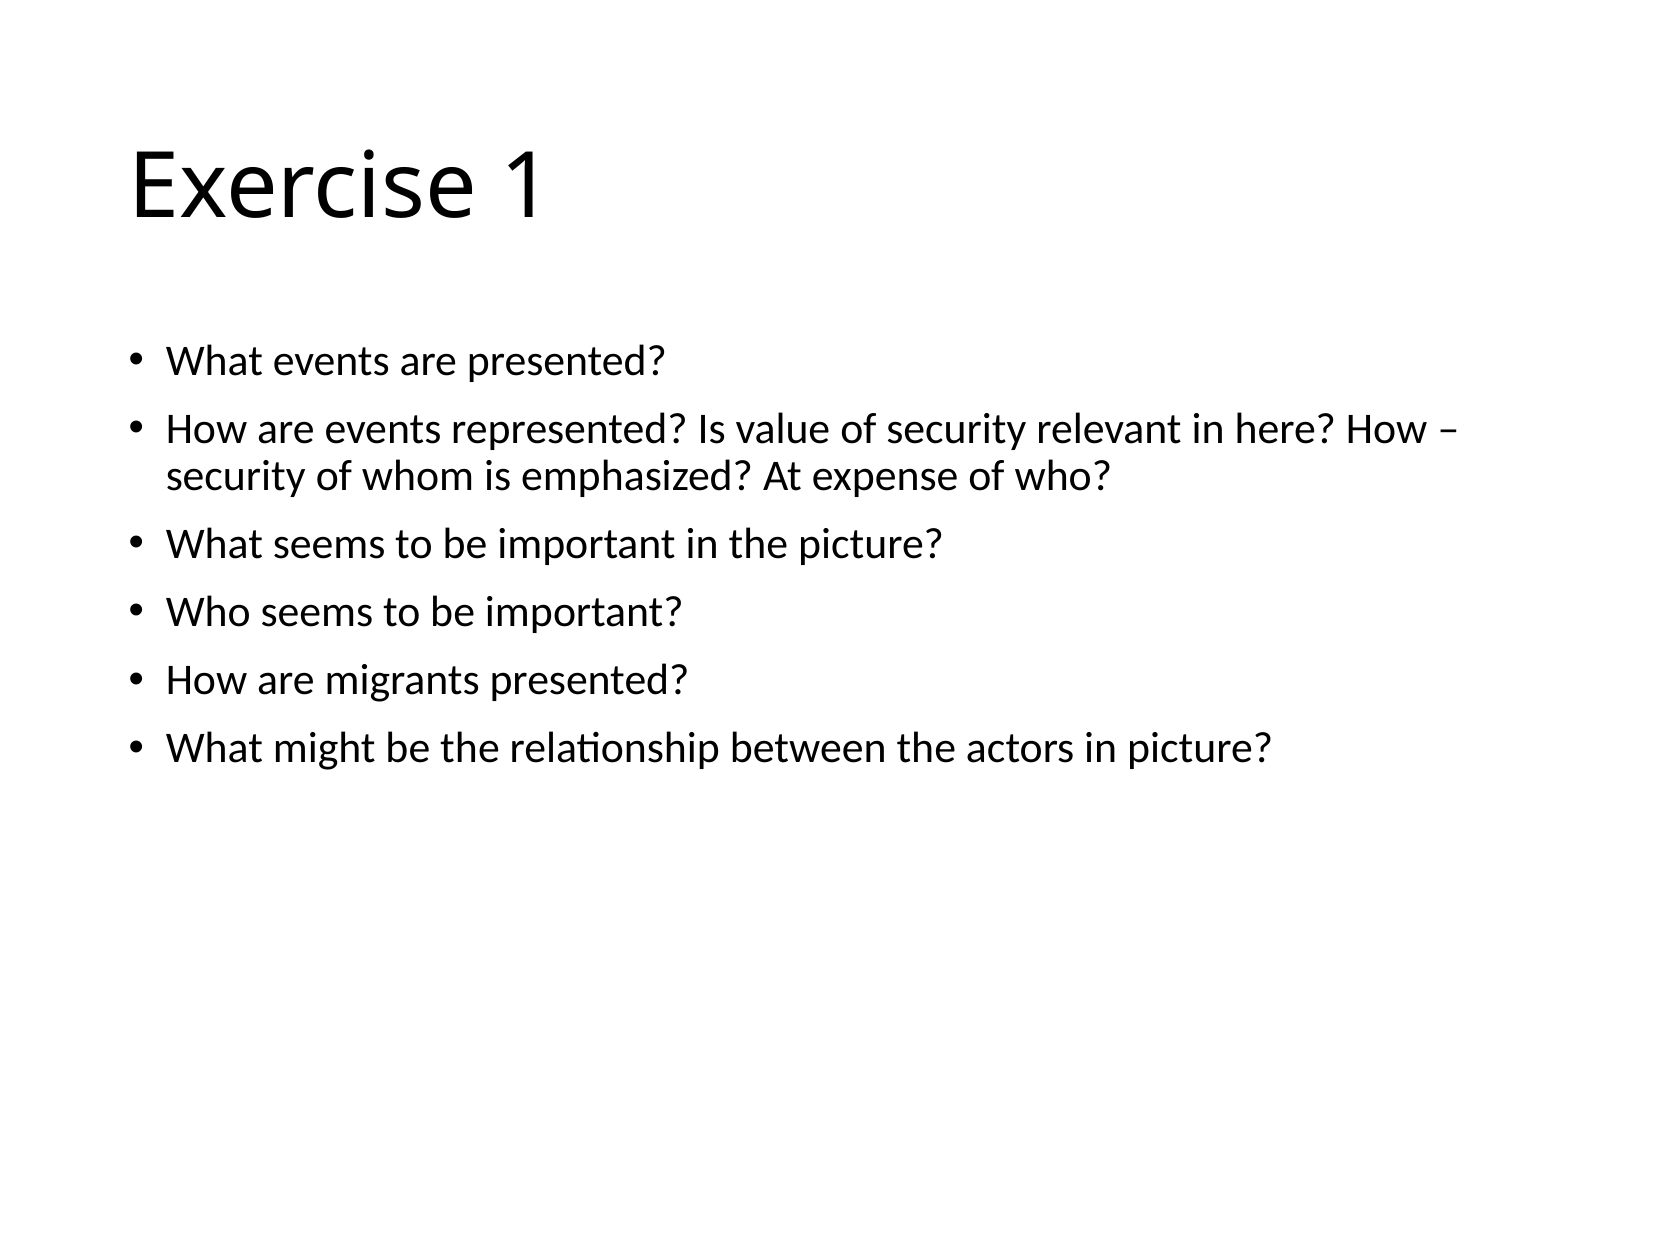

Exercise 1
What events are presented?
How are events represented? Is value of security relevant in here? How – security of whom is emphasized? At expense of who?
What seems to be important in the picture?
Who seems to be important?
How are migrants presented?
What might be the relationship between the actors in picture?